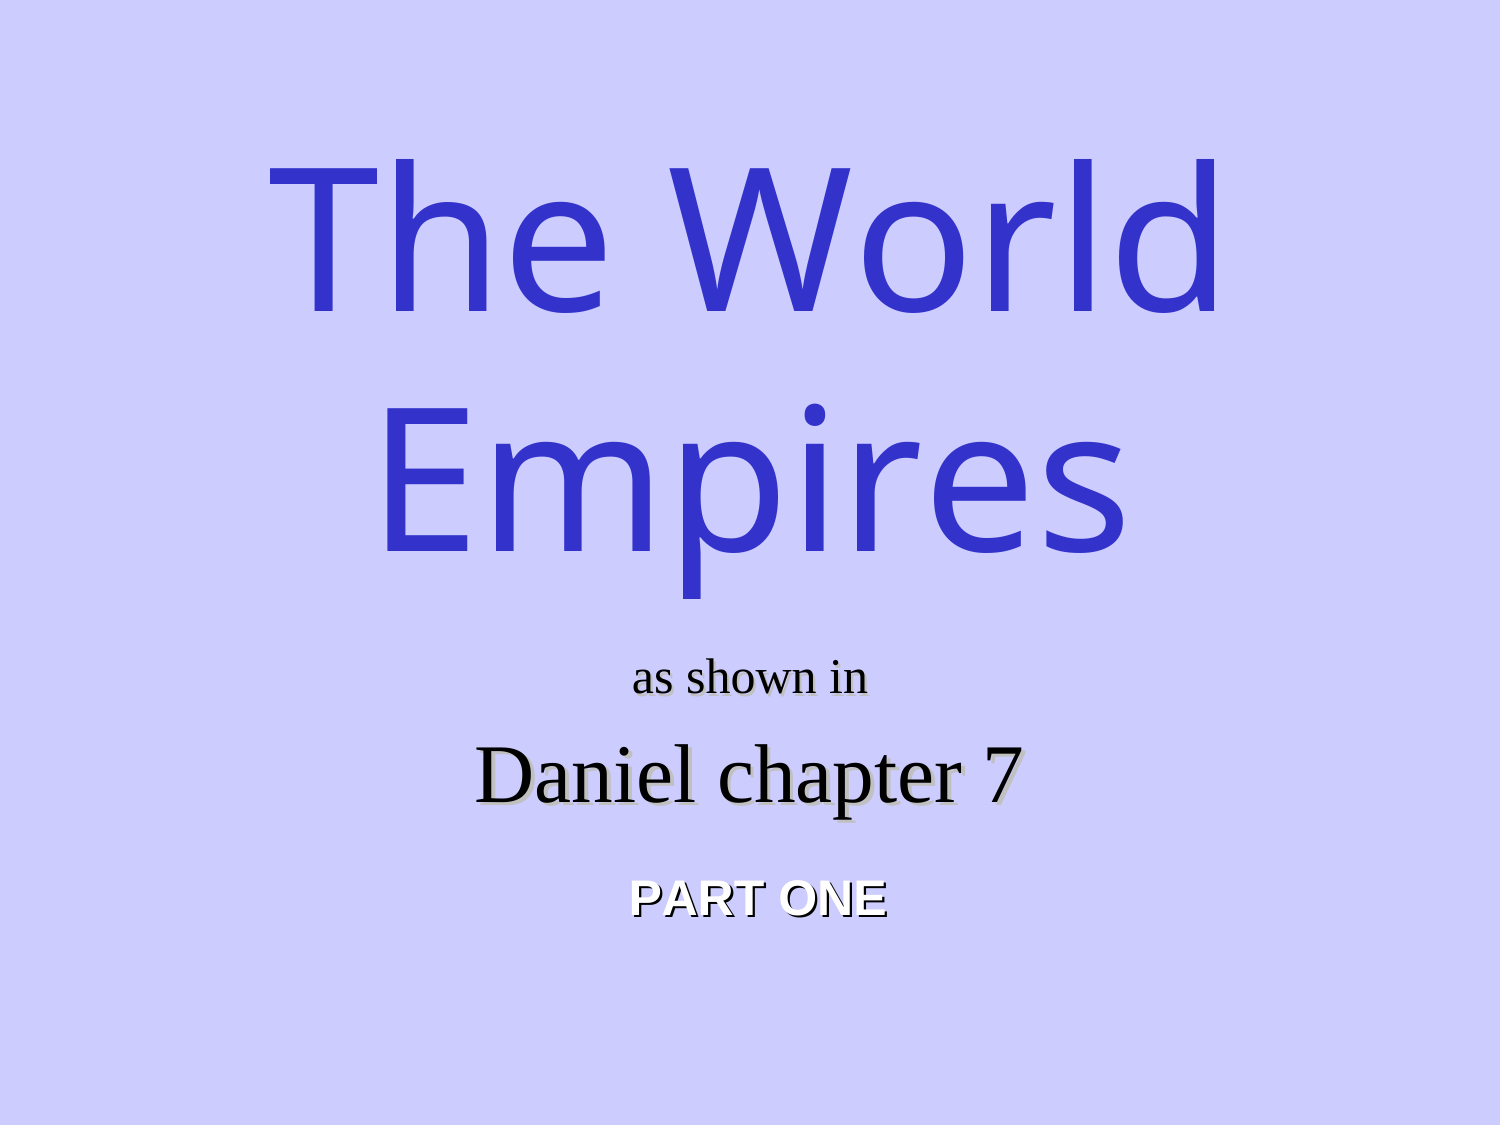

The World Empires
as shown in
Daniel chapter 7
PART ONE